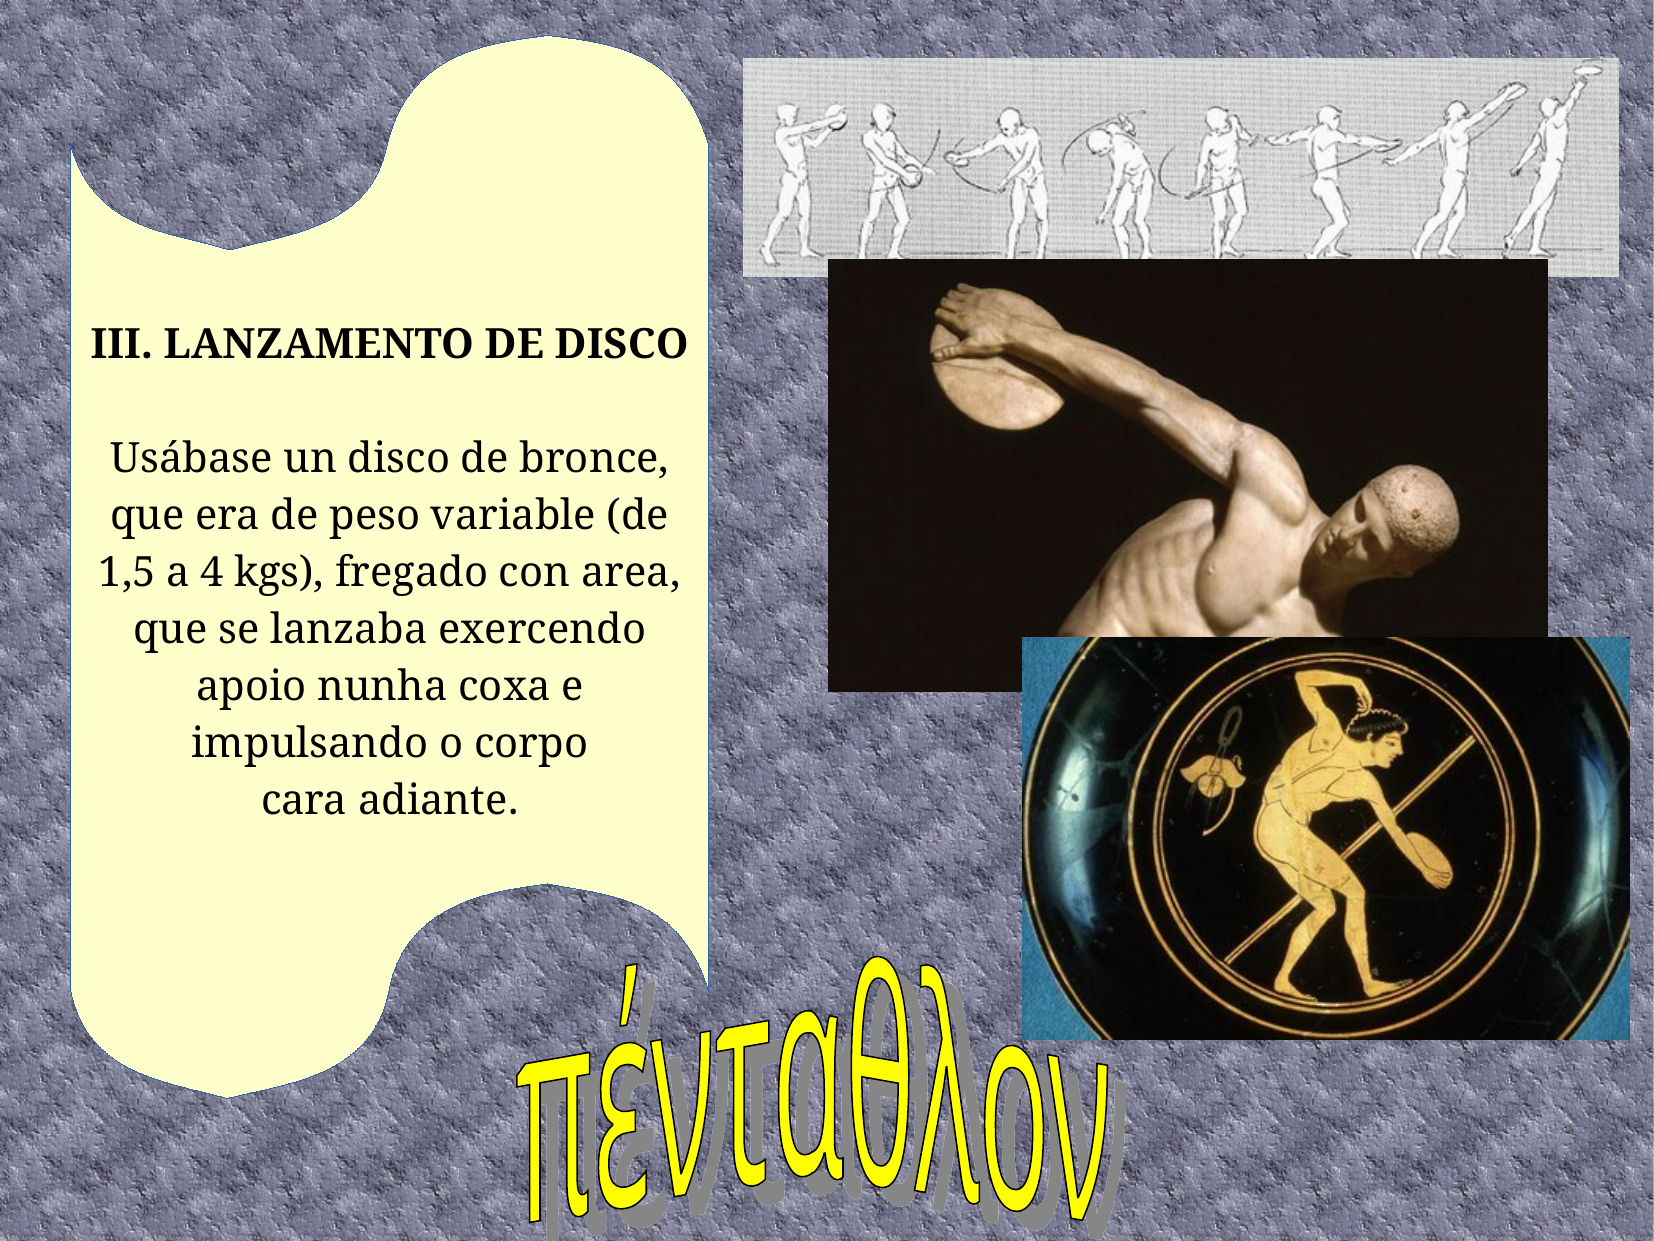

III. LANZAMENTO DE DISCO
Usábase un disco de bronce,
que era de peso variable (de
1,5 a 4 kgs), fregado con area,
que se lanzaba exercendo
apoio nunha coxa e
impulsando o corpo
cara adiante.
πένταθλον